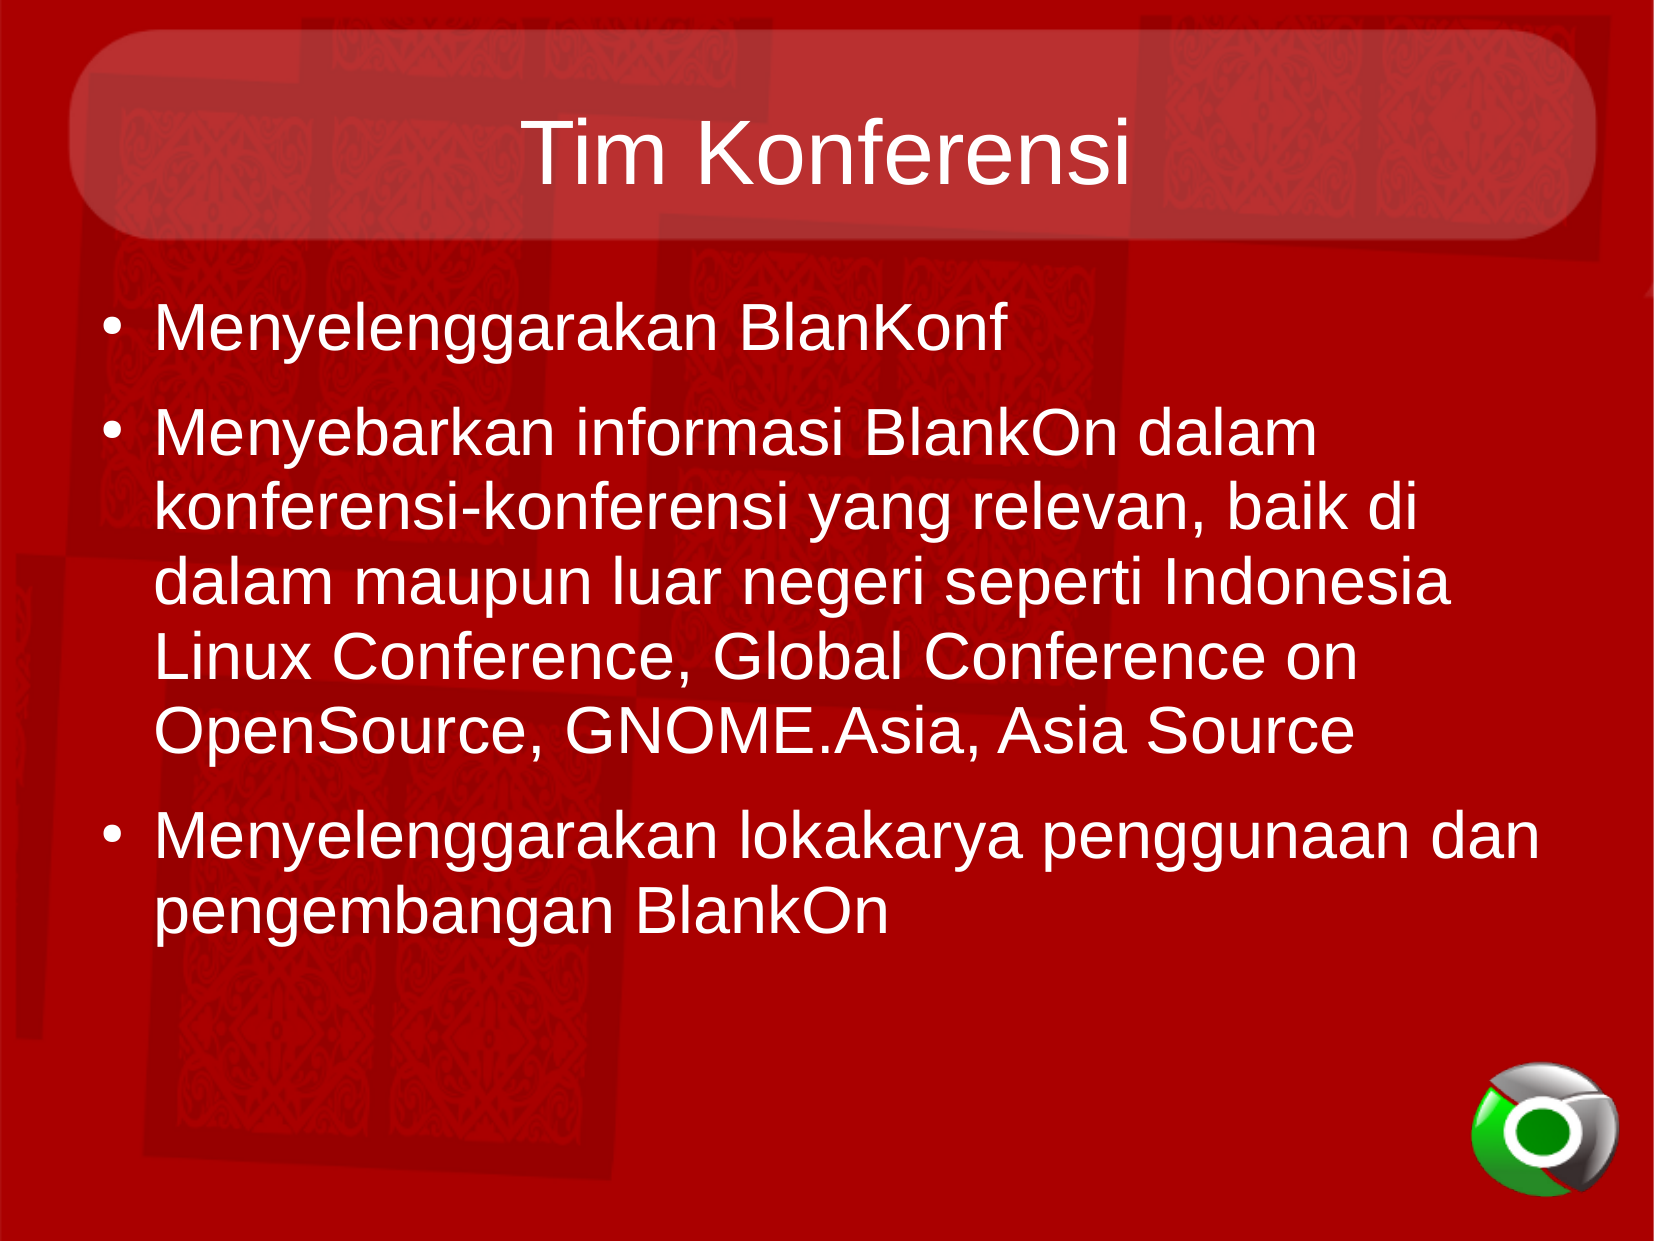

# Tim Konferensi
Menyelenggarakan BlanKonf
Menyebarkan informasi BlankOn dalam konferensi-konferensi yang relevan, baik di dalam maupun luar negeri seperti Indonesia Linux Conference, Global Conference on OpenSource, GNOME.Asia, Asia Source
Menyelenggarakan lokakarya penggunaan dan pengembangan BlankOn